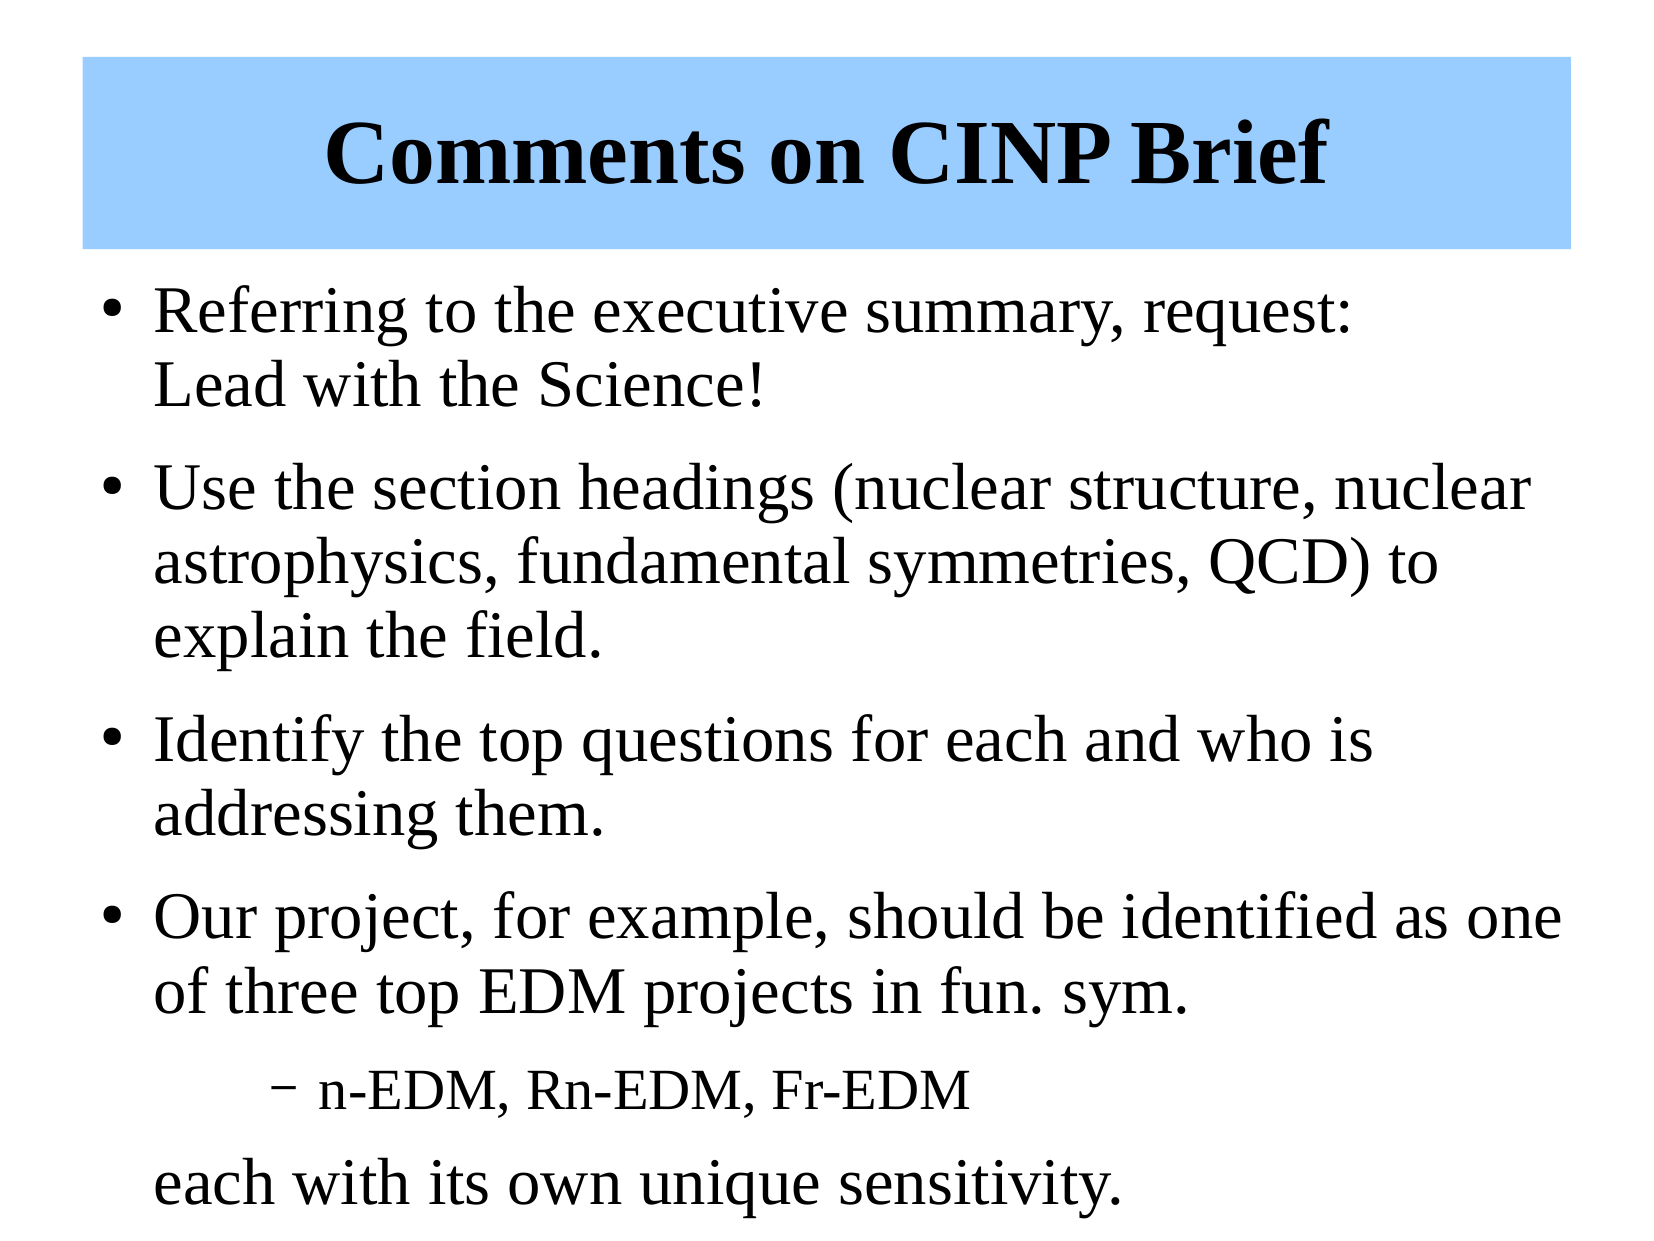

# Comments on CINP Brief
Referring to the executive summary, request:
Lead with the Science!
Use the section headings (nuclear structure, nuclear astrophysics, fundamental symmetries, QCD) to explain the field.
Identify the top questions for each and who is addressing them.
Our project, for example, should be identified as one of three top EDM projects in fun. sym.
n-EDM, Rn-EDM, Fr-EDM
each with its own unique sensitivity.